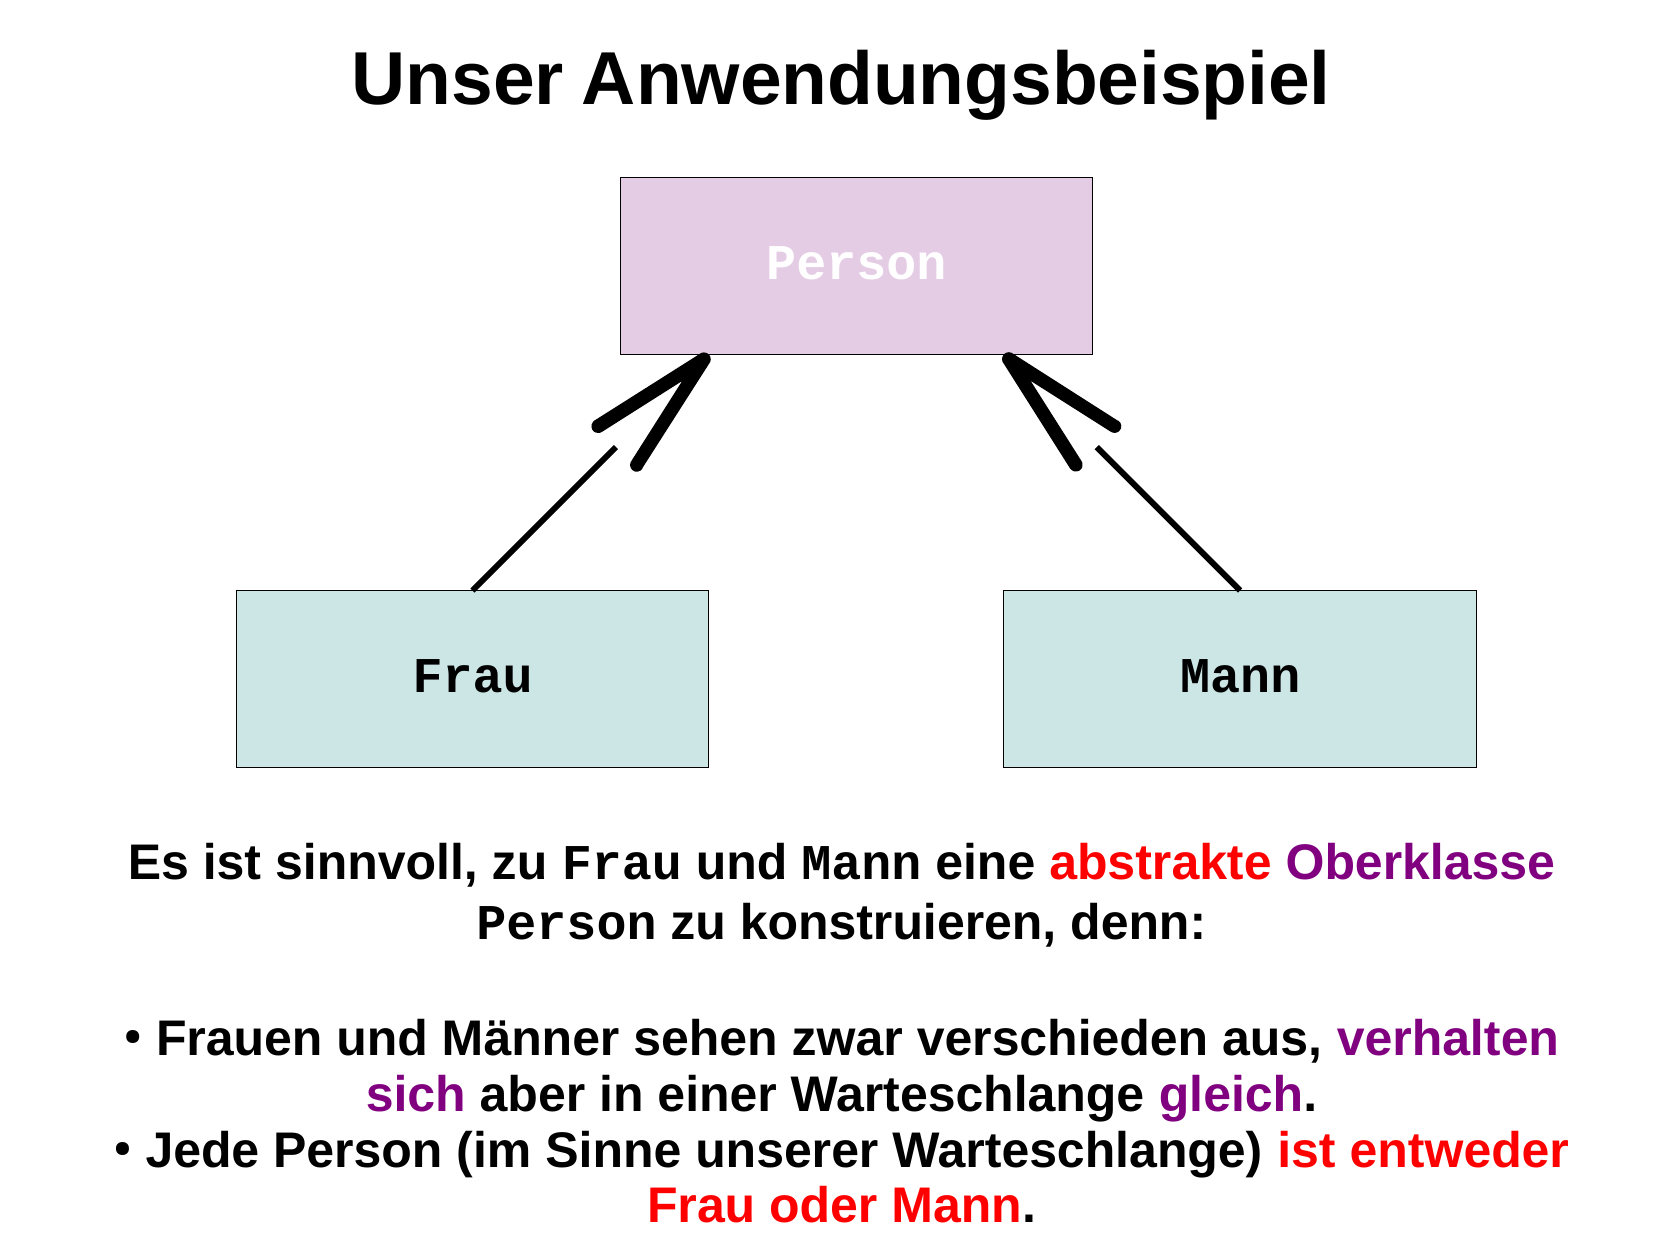

Unser Anwendungsbeispiel
Person
Frau
Mann
Es ist sinnvoll, zu Frau und Mann eine abstrakte Oberklasse Person zu konstruieren, denn:
 Frauen und Männer sehen zwar verschieden aus, verhalten sich aber in einer Warteschlange gleich.
 Jede Person (im Sinne unserer Warteschlange) ist entweder Frau oder Mann.